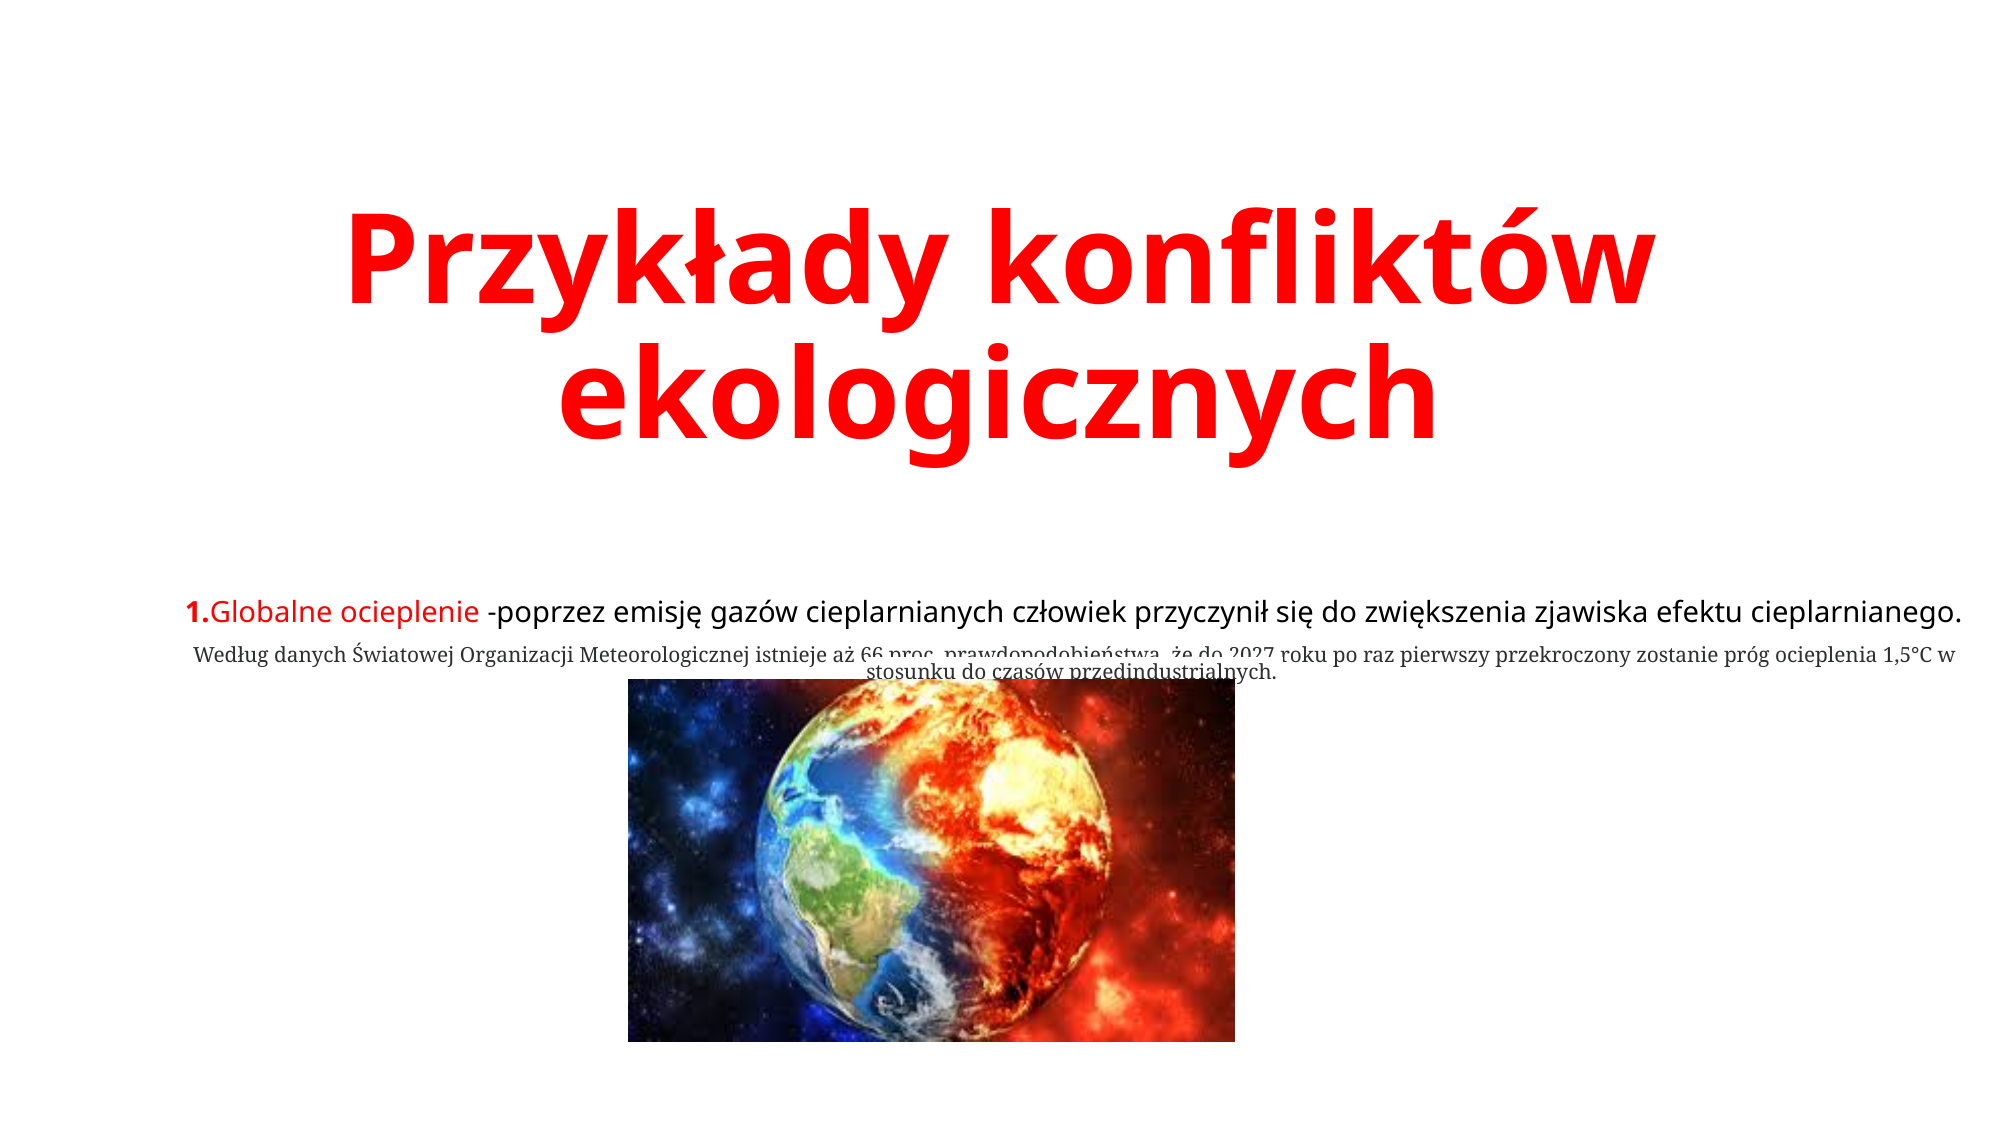

# Przykłady konfliktów ekologicznych
1.Globalne ocieplenie -poprzez emisję gazów cieplarnianych człowiek przyczynił się do zwiększenia zjawiska efektu cieplarnianego.
Według danych Światowej Organizacji Meteorologicznej istnieje aż 66 proc. prawdopodobieństwa, że do 2027 roku po raz pierwszy przekroczony zostanie próg ocieplenia 1,5°C w stosunku do czasów przedindustrialnych.